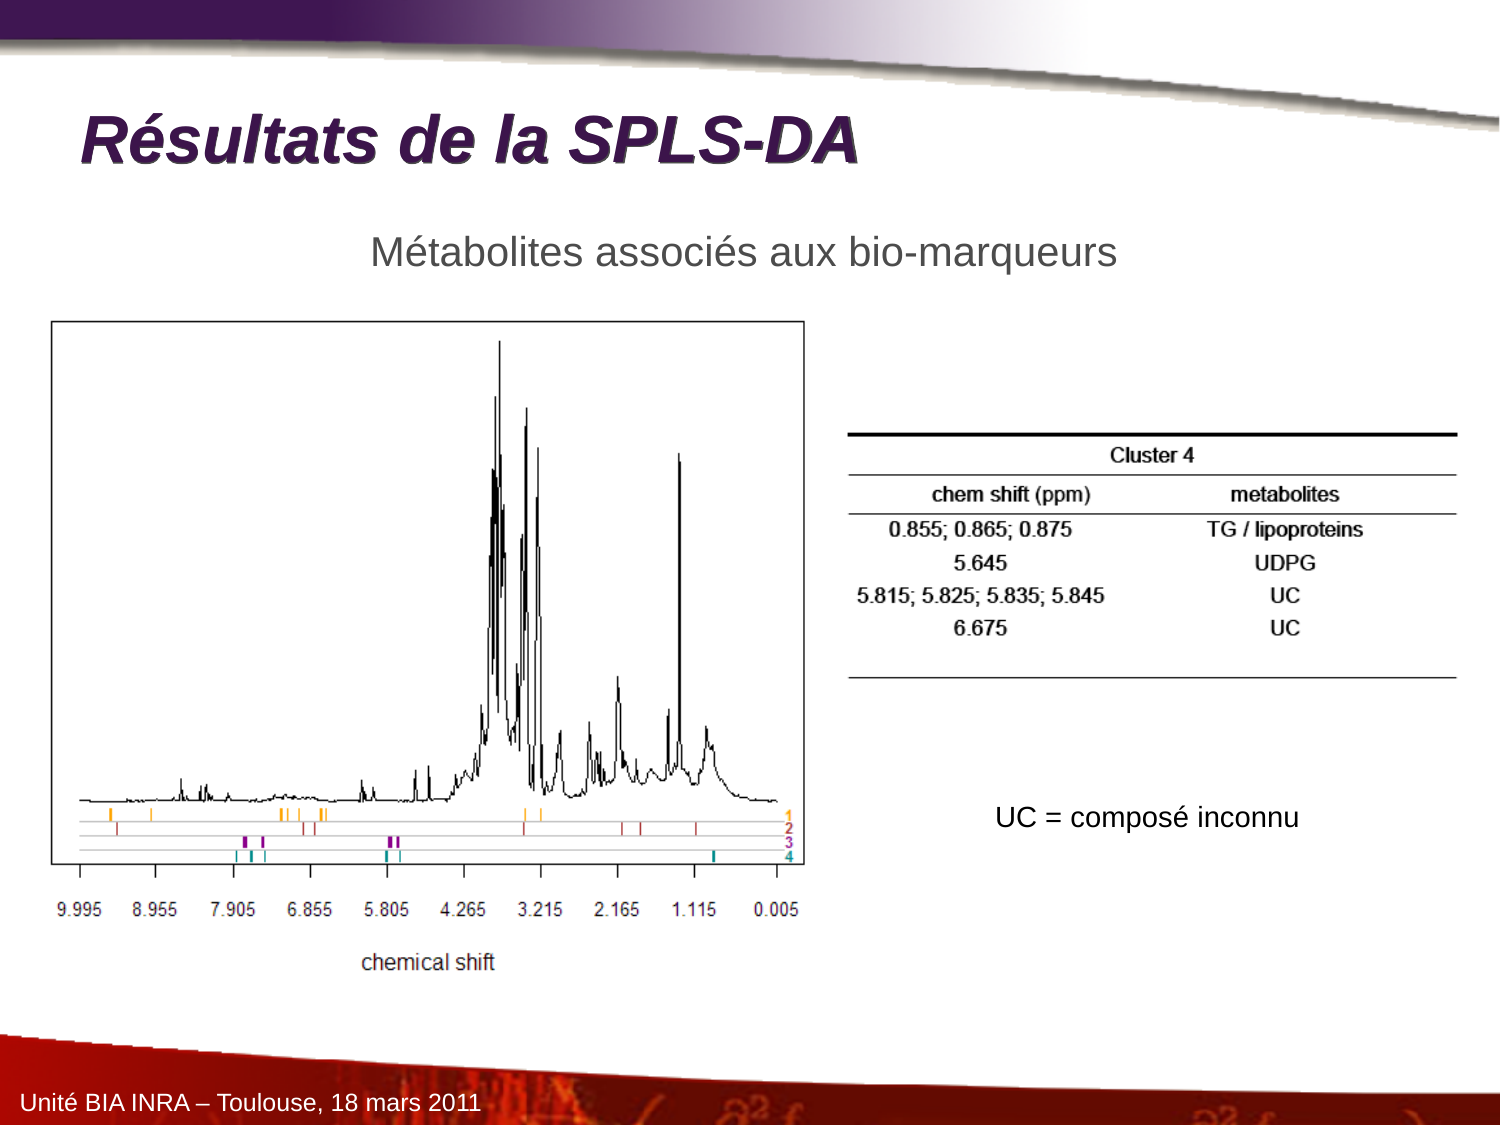

# Résultats de la SPLS-DA
Métabolites associés aux bio-marqueurs
UC = composé inconnu